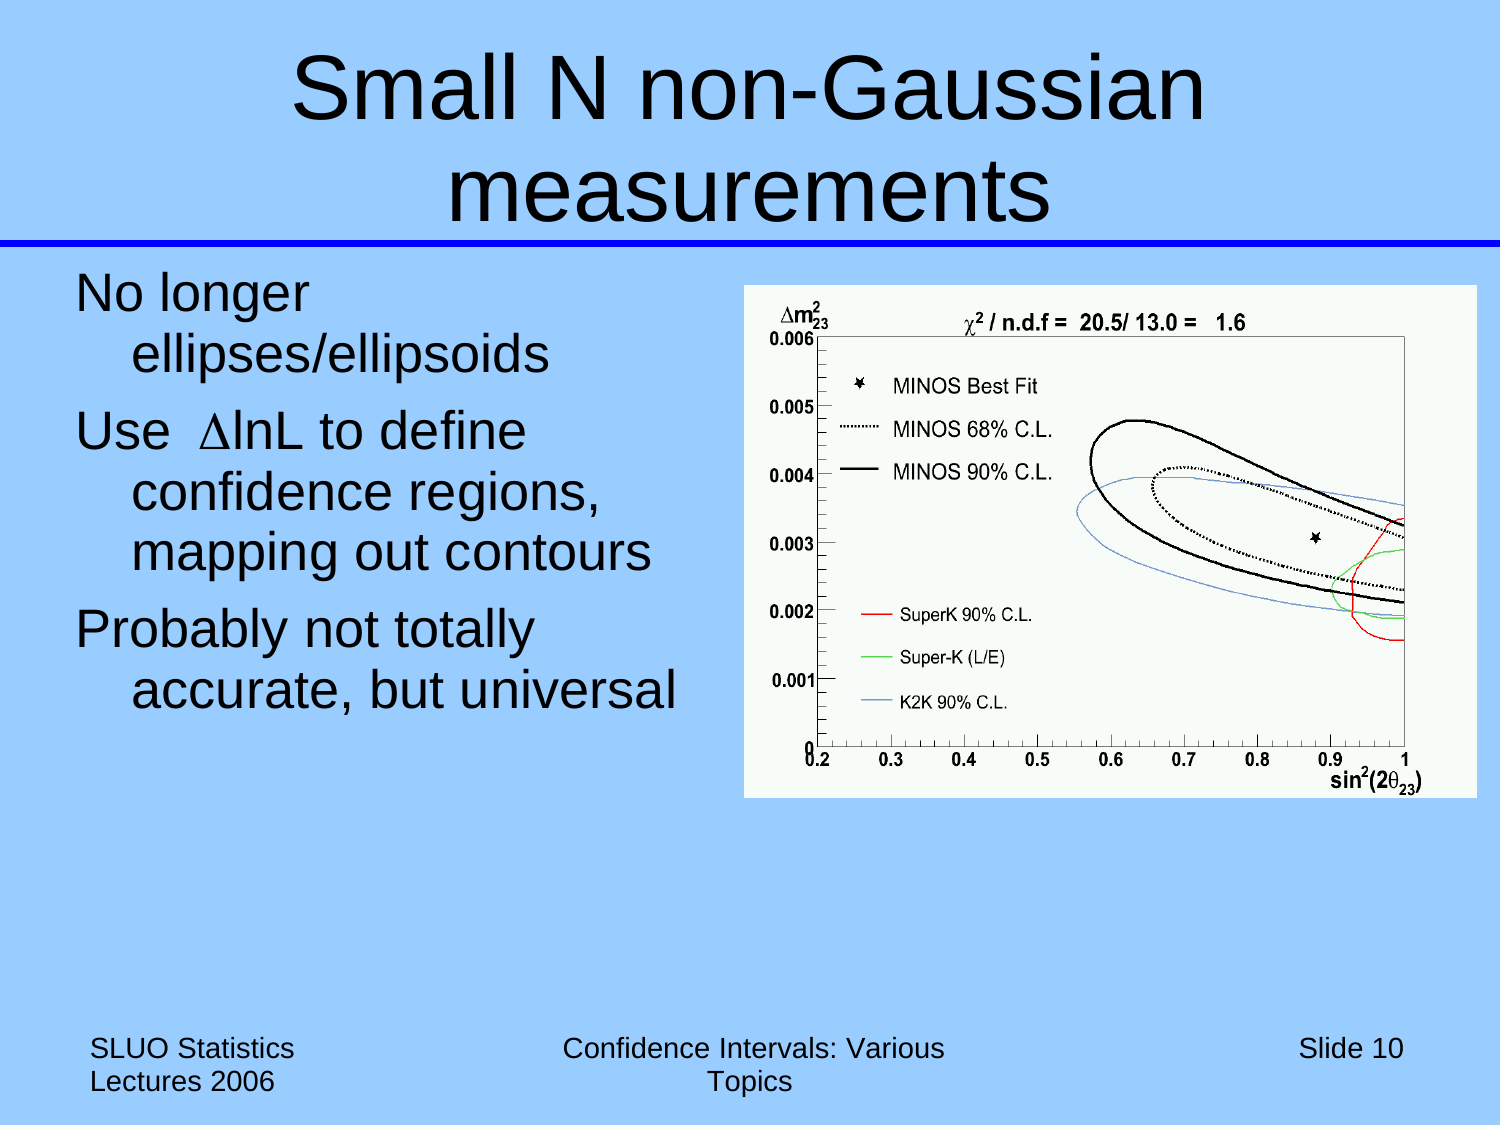

# Small N non-Gaussian measurements
No longer ellipses/ellipsoids
Use lnL to define confidence regions, mapping out contours
Probably not totally accurate, but universal
10